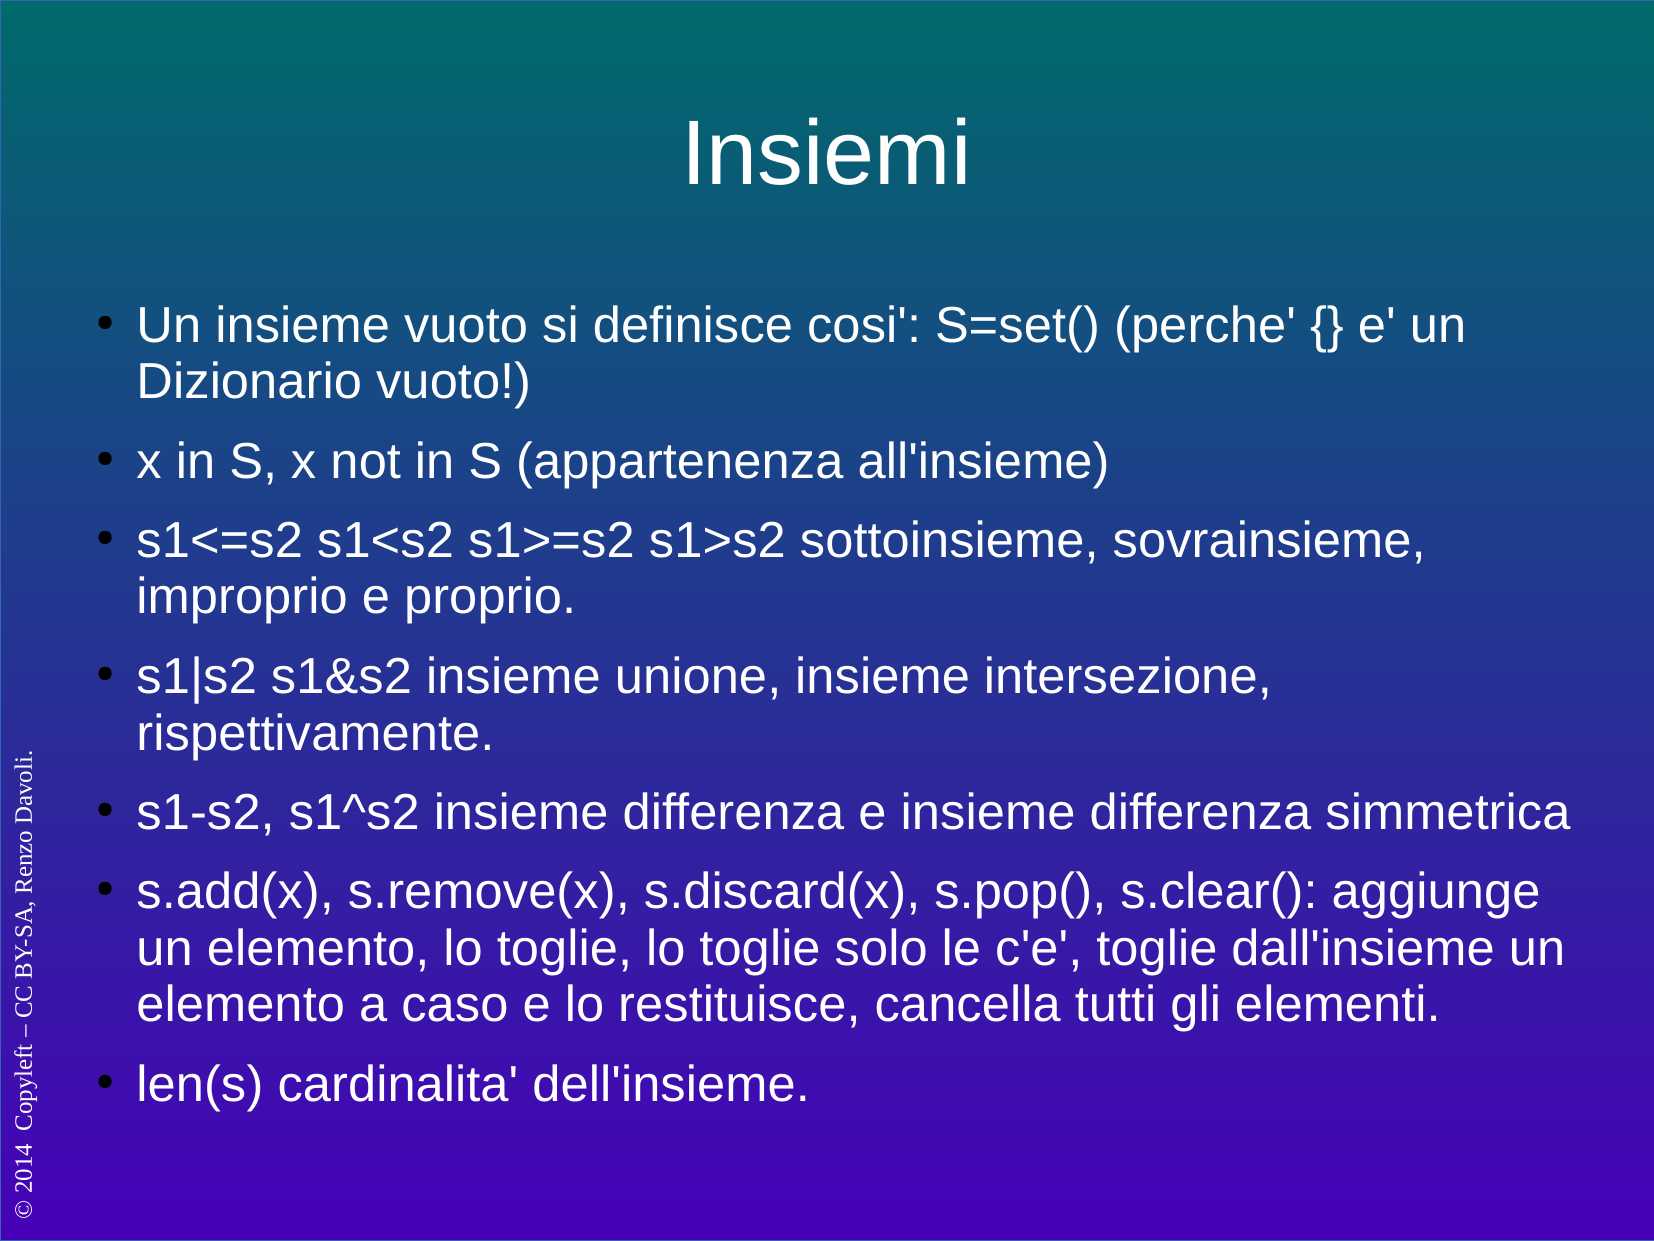

# Insiemi
Un insieme vuoto si definisce cosi': S=set() (perche' {} e' un Dizionario vuoto!)
x in S, x not in S (appartenenza all'insieme)
s1<=s2 s1<s2 s1>=s2 s1>s2 sottoinsieme, sovrainsieme, improprio e proprio.
s1|s2 s1&s2 insieme unione, insieme intersezione, rispettivamente.
s1-s2, s1^s2 insieme differenza e insieme differenza simmetrica
s.add(x), s.remove(x), s.discard(x), s.pop(), s.clear(): aggiunge un elemento, lo toglie, lo toglie solo le c'e', toglie dall'insieme un elemento a caso e lo restituisce, cancella tutti gli elementi.
len(s) cardinalita' dell'insieme.